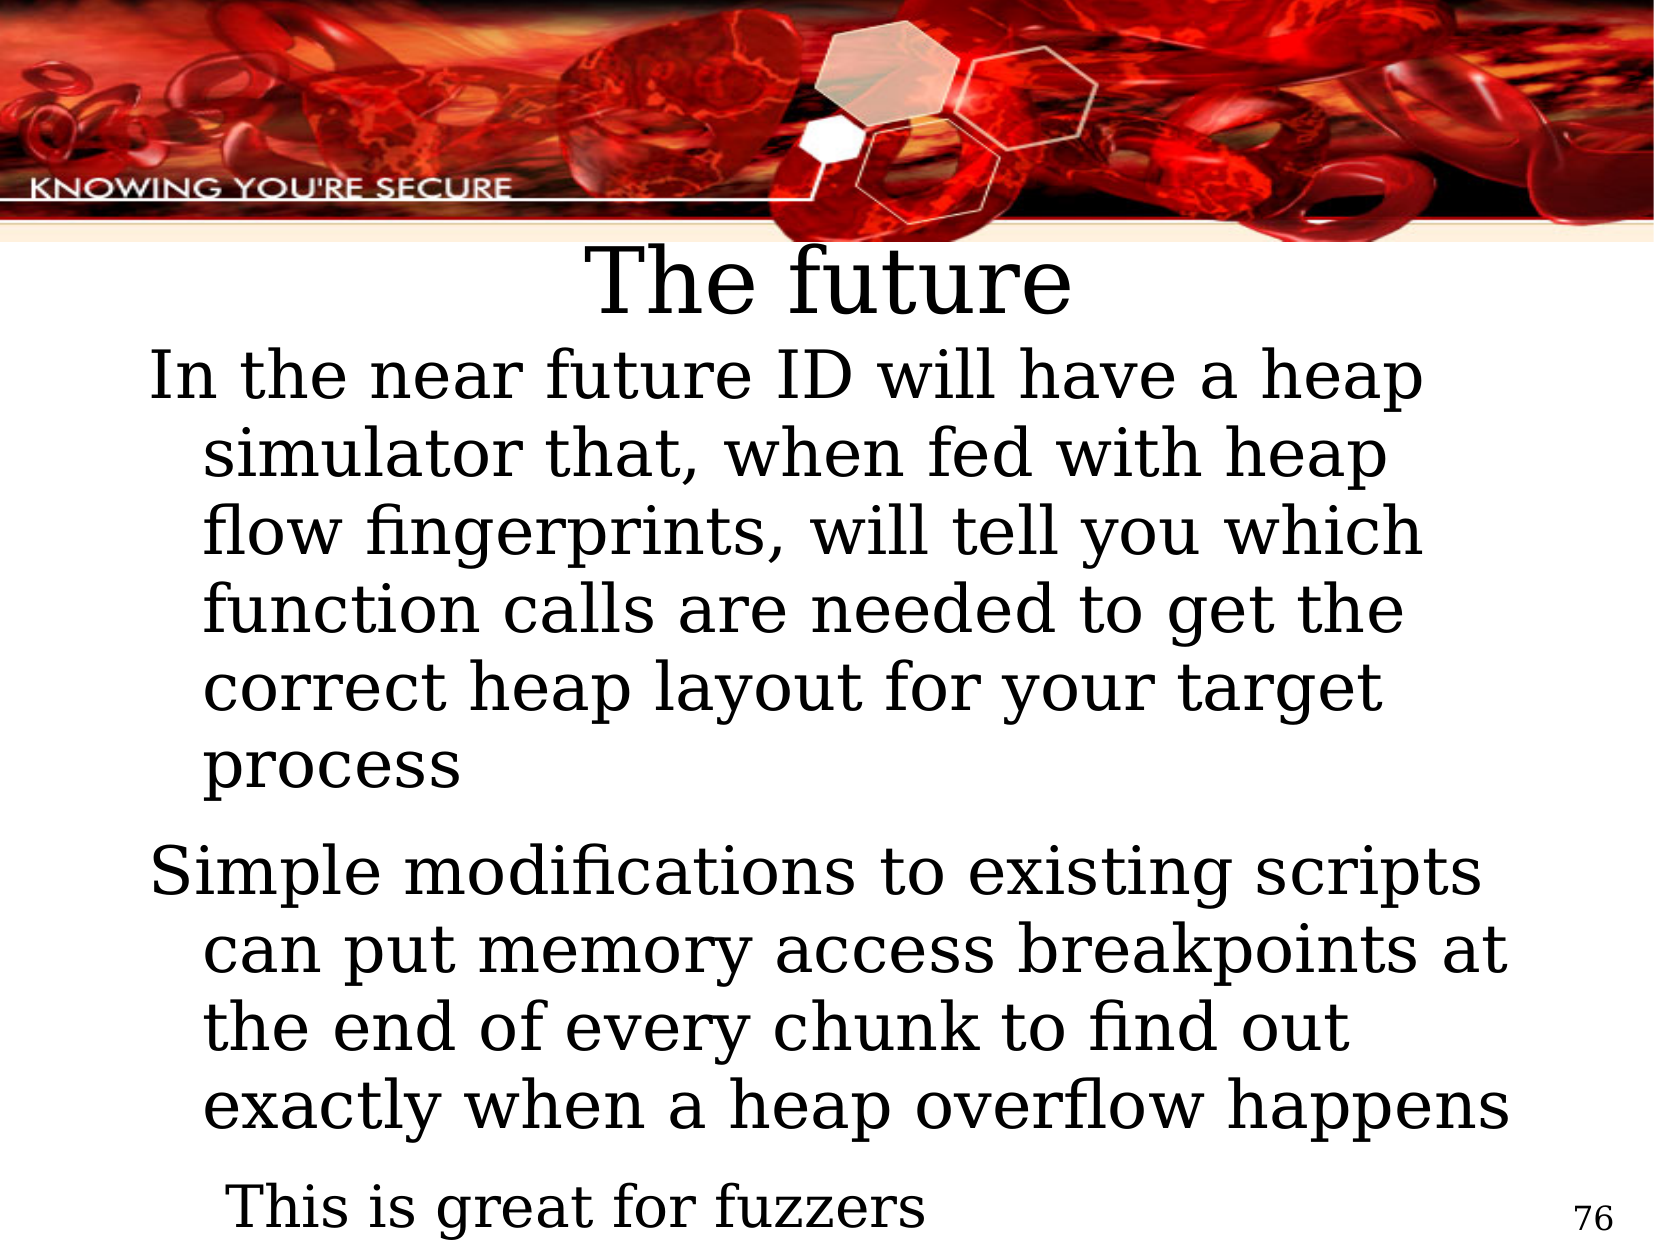

# The future
In the near future ID will have a heap simulator that, when fed with heap flow fingerprints, will tell you which function calls are needed to get the correct heap layout for your target process
Simple modifications to existing scripts can put memory access breakpoints at the end of every chunk to find out exactly when a heap overflow happens
This is great for fuzzers